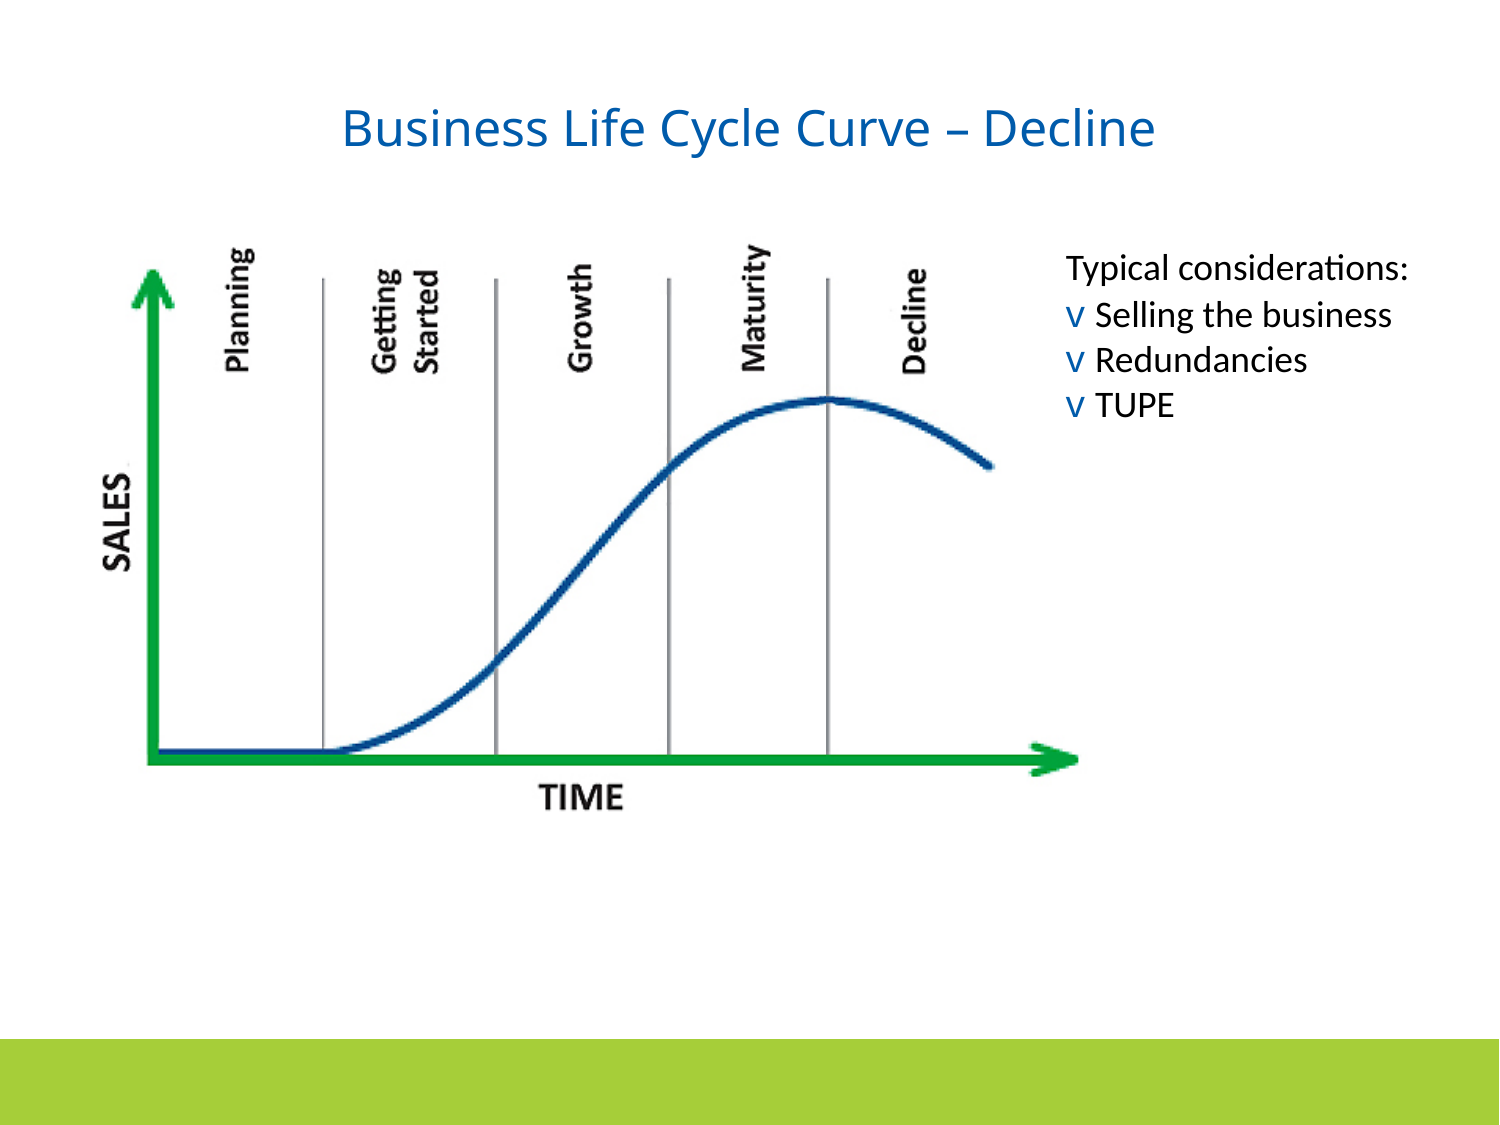

Business Life Cycle Curve – Decline
Typical considerations:
v Selling the business
v Redundancies
v TUPE